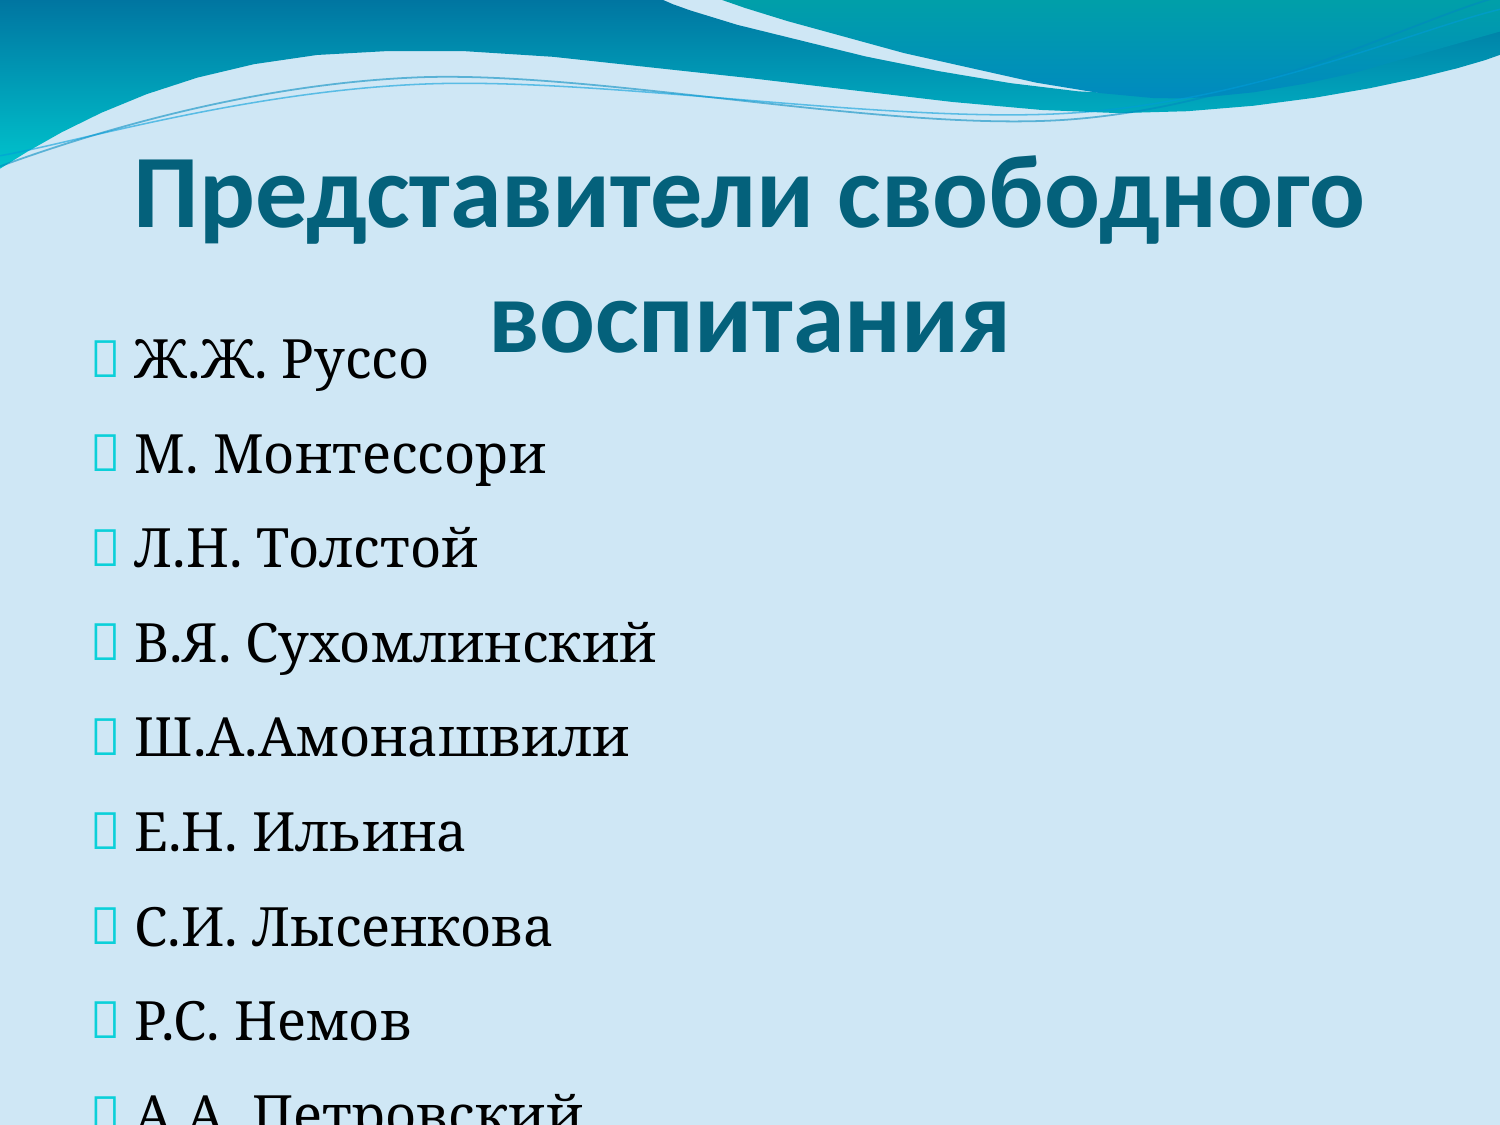

# Представители свободного воспитания
Ж.Ж. Руссо
М. Монтессори
Л.Н. Толстой
В.Я. Сухомлинский
Ш.А.Амонашвили
Е.Н. Ильина
С.И. Лысенкова
Р.С. Немов
А.А. Петровский
В.С. Мухина